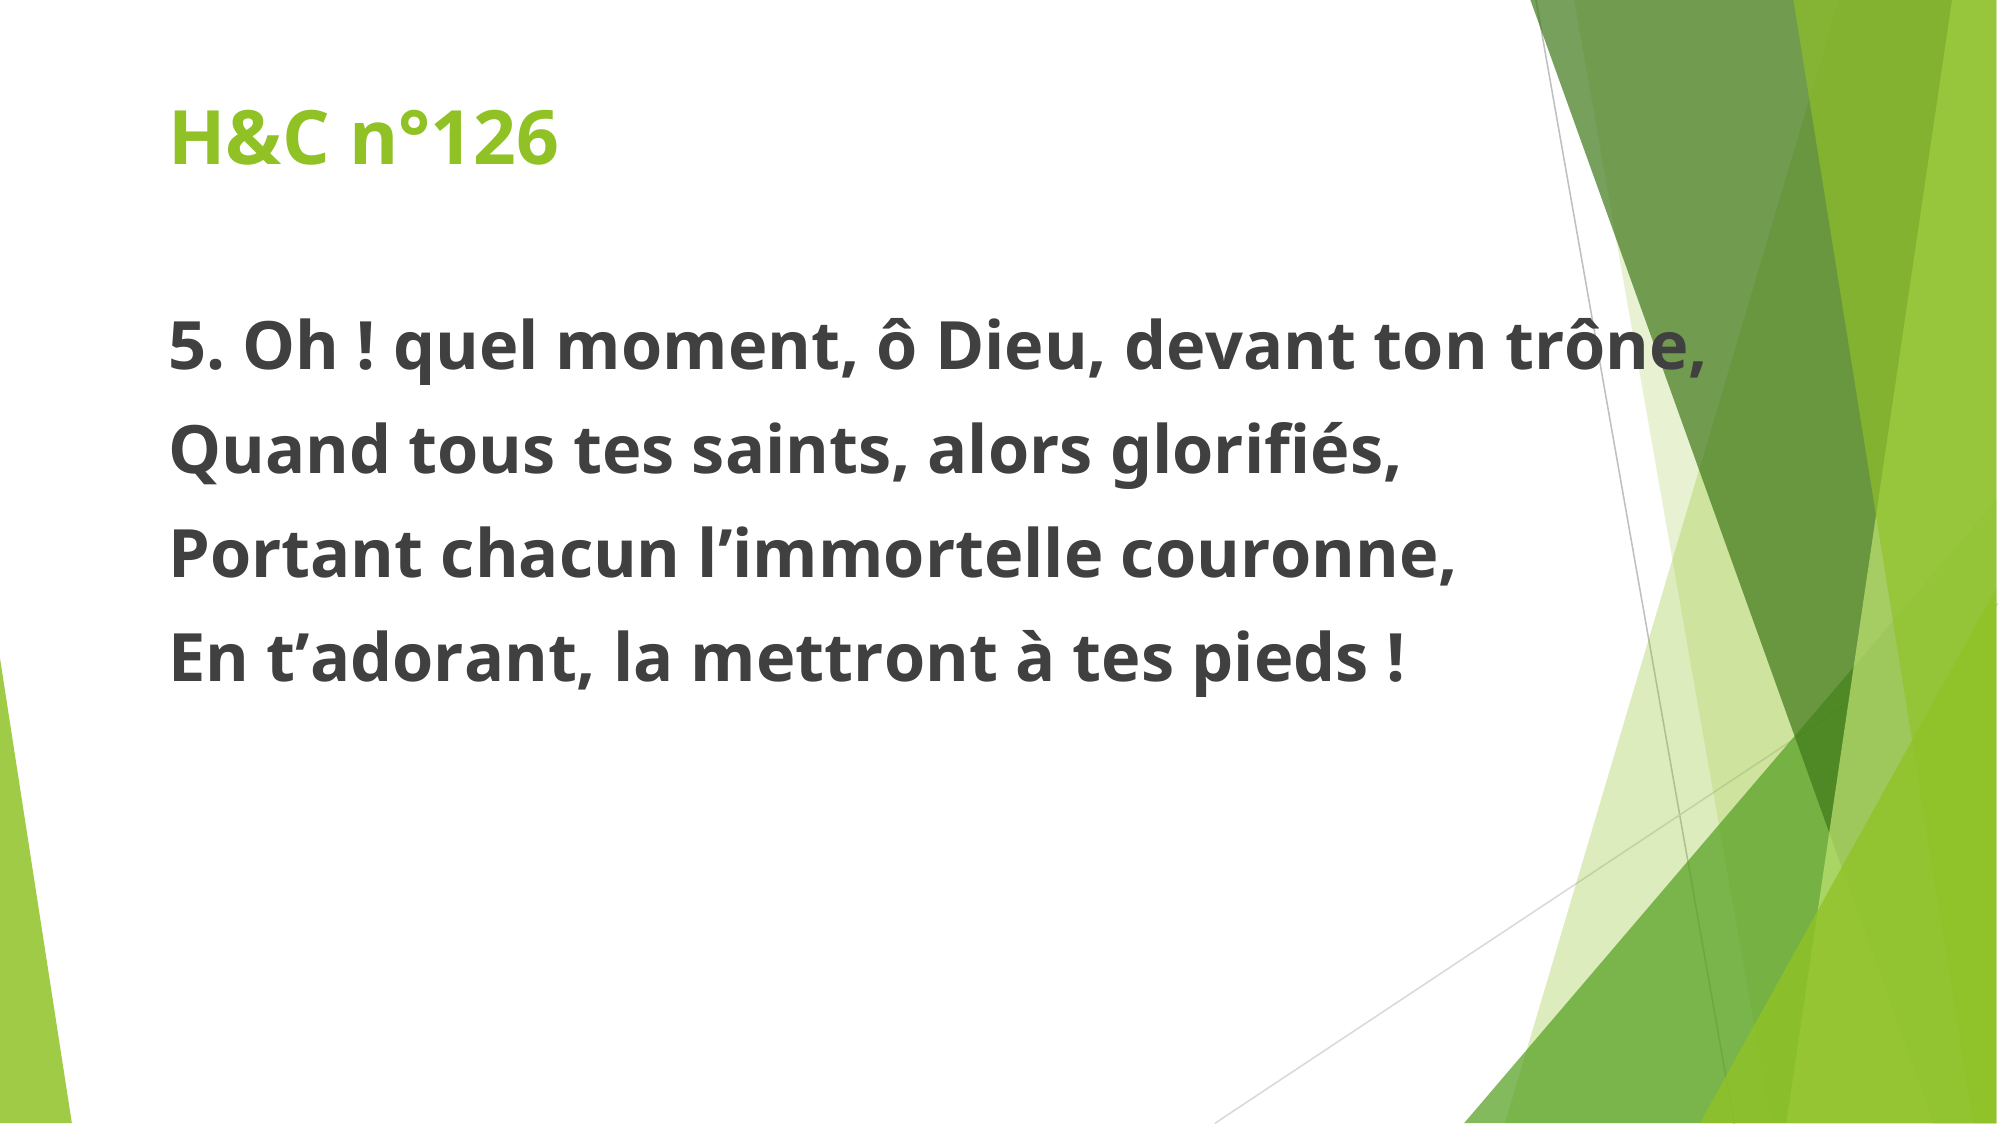

H&C n°126
5. Oh ! quel moment, ô Dieu, devant ton trône,
Quand tous tes saints, alors glorifiés,
Portant chacun l’immortelle couronne,
En t’adorant, la mettront à tes pieds !